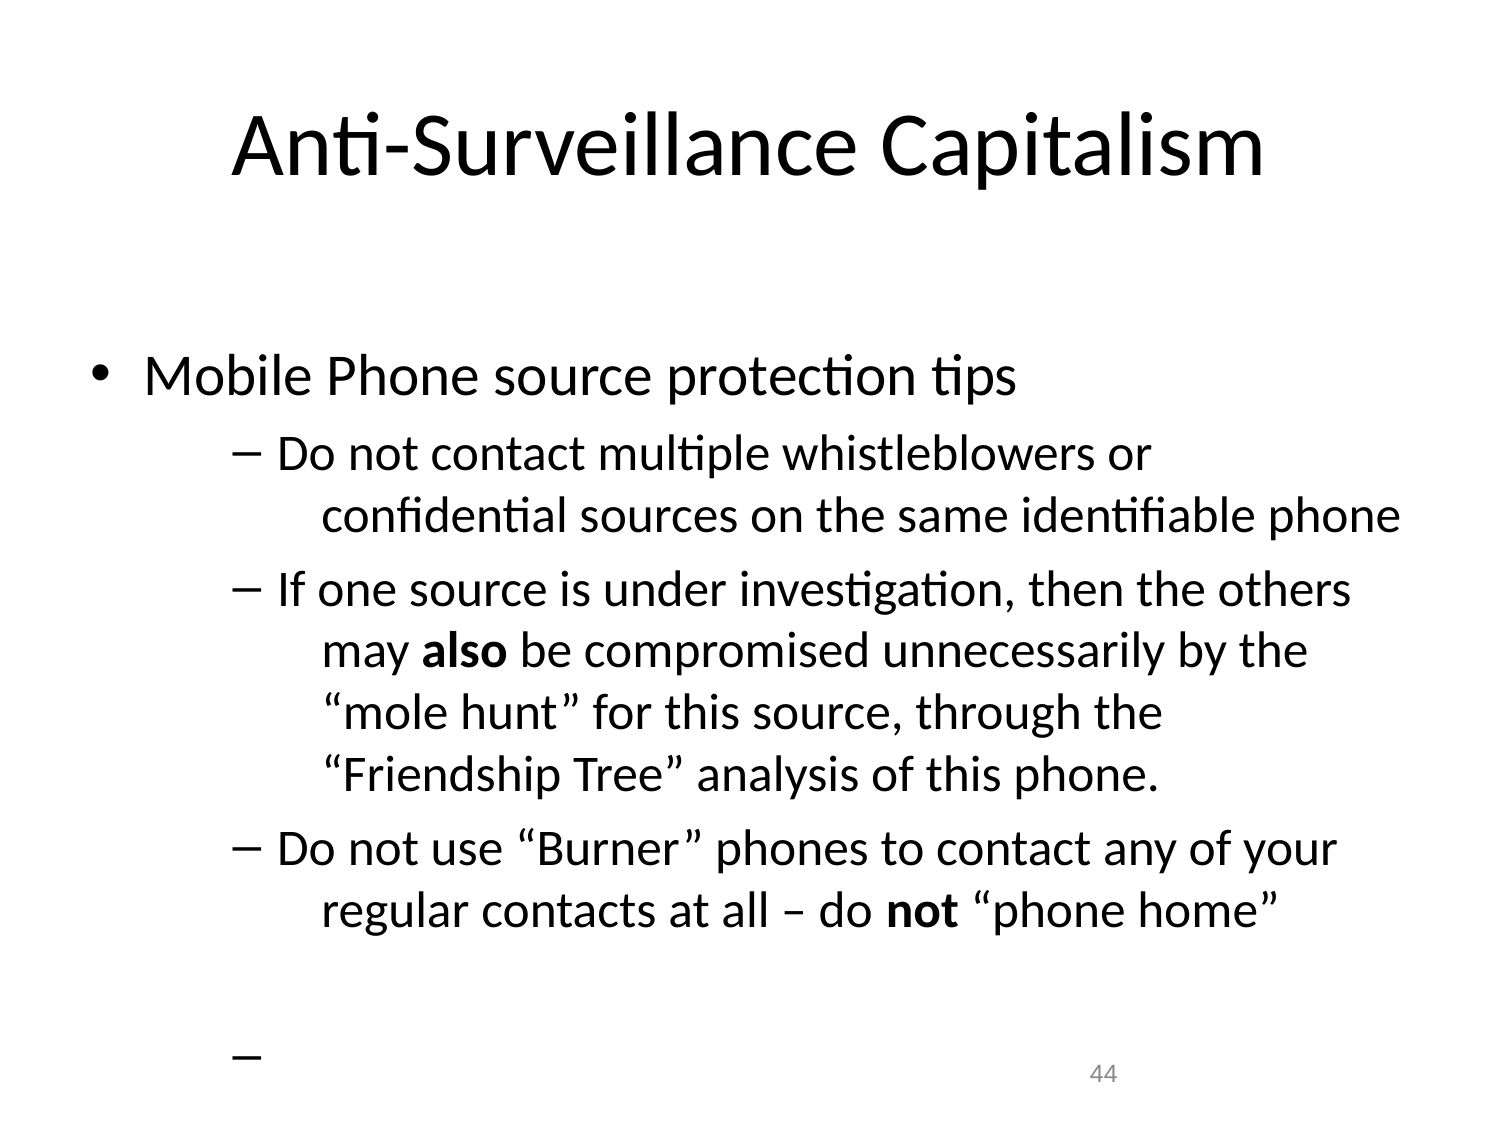

# Anti-Surveillance Capitalism
Mobile Phone source protection tips
Do not contact multiple whistleblowers or confidential sources on the same identifiable phone
If one source is under investigation, then the others may also be compromised unnecessarily by the “mole hunt” for this source, through the “Friendship Tree” analysis of this phone.
Do not use “Burner” phones to contact any of your regular contacts at all – do not “phone home”